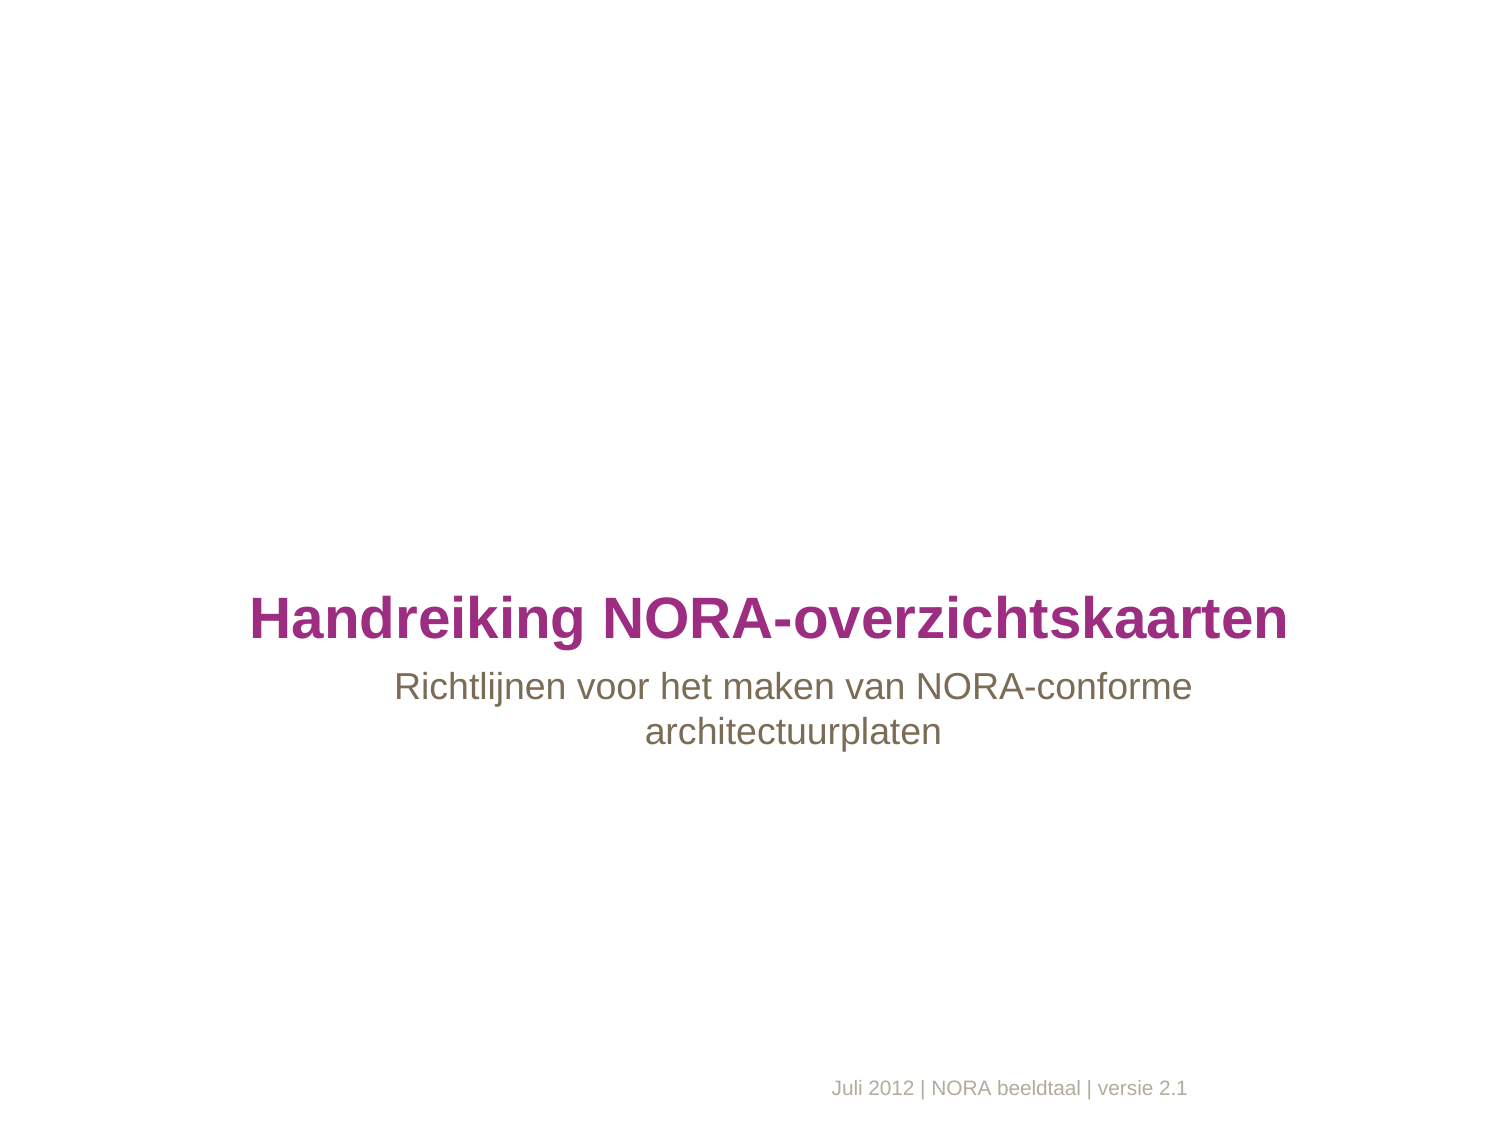

Handreiking NORA-overzichtskaarten
Richtlijnen voor het maken van NORA-conforme architectuurplaten